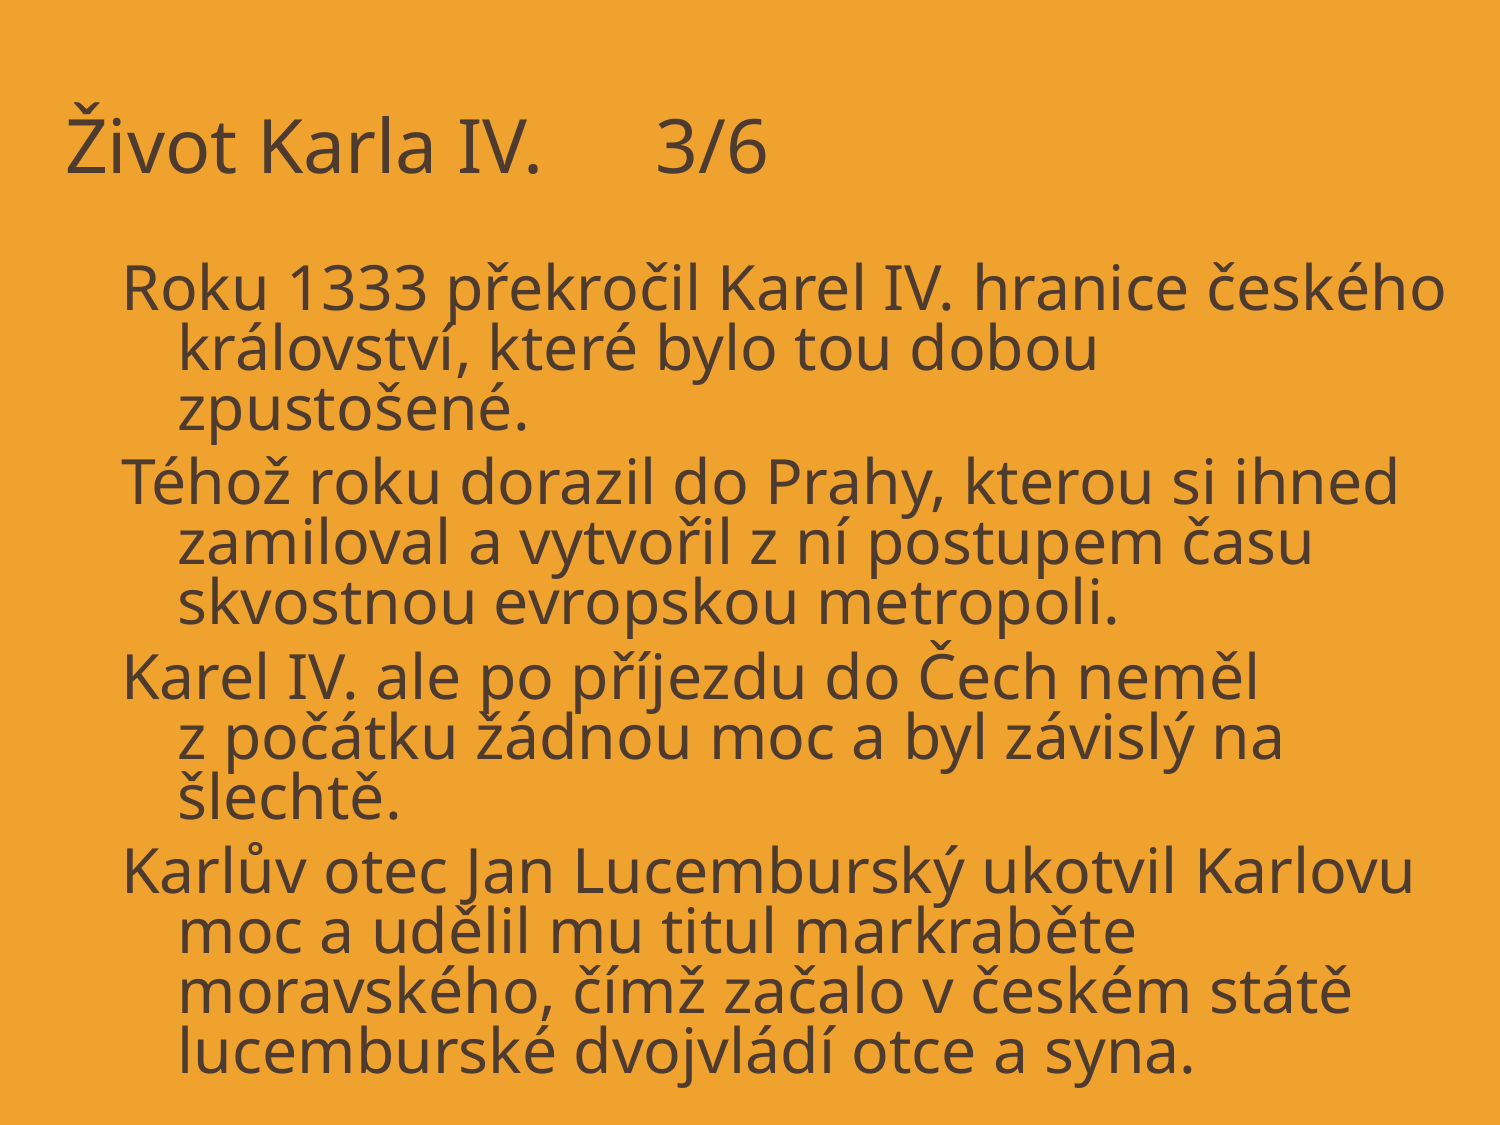

# Život Karla IV. 		3/6
Roku 1333 překročil Karel IV. hranice českého království, které bylo tou dobou zpustošené.
Téhož roku dorazil do Prahy, kterou si ihned zamiloval a vytvořil z ní postupem času skvostnou evropskou metropoli.
Karel IV. ale po příjezdu do Čech neměl
z počátku žádnou moc a byl závislý na šlechtě.
Karlův otec Jan Lucemburský ukotvil Karlovu moc a udělil mu titul markraběte moravského, čímž začalo v českém státě lucemburské dvojvládí otce a syna.